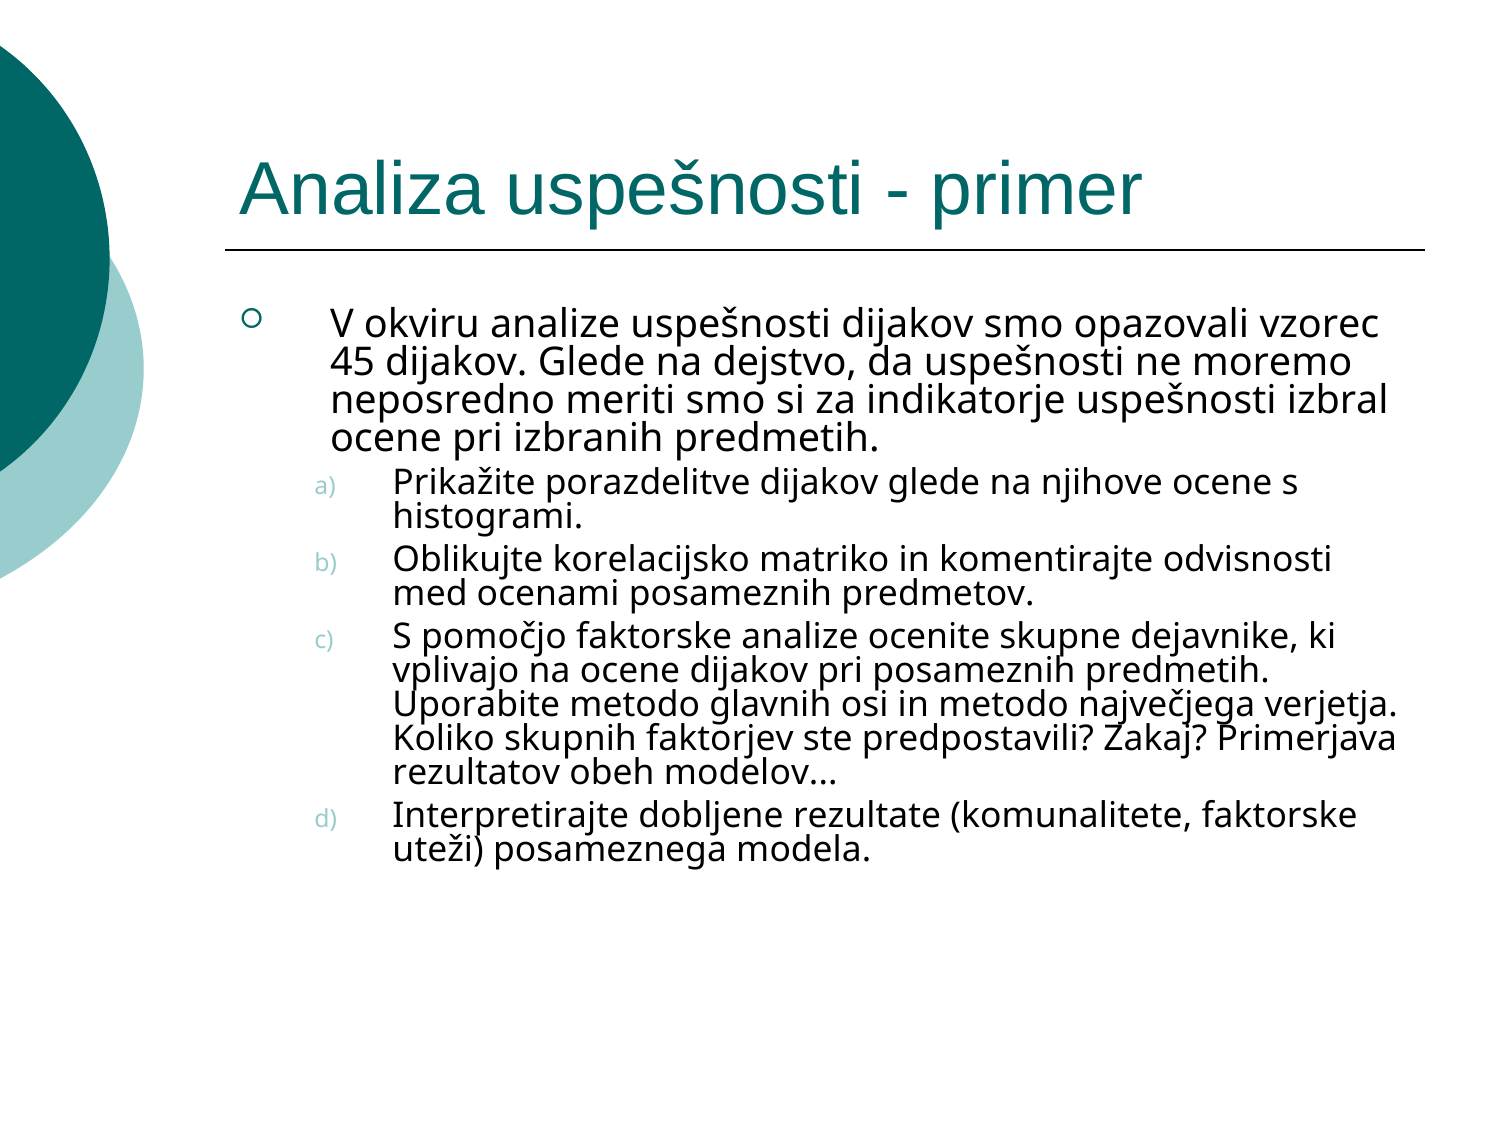

# Analiza uspešnosti - primer
V okviru analize uspešnosti dijakov smo opazovali vzorec 45 dijakov. Glede na dejstvo, da uspešnosti ne moremo neposredno meriti smo si za indikatorje uspešnosti izbral ocene pri izbranih predmetih.
Prikažite porazdelitve dijakov glede na njihove ocene s histogrami.
Oblikujte korelacijsko matriko in komentirajte odvisnosti med ocenami posameznih predmetov.
S pomočjo faktorske analize ocenite skupne dejavnike, ki vplivajo na ocene dijakov pri posameznih predmetih. Uporabite metodo glavnih osi in metodo največjega verjetja. Koliko skupnih faktorjev ste predpostavili? Zakaj? Primerjava rezultatov obeh modelov...
Interpretirajte dobljene rezultate (komunalitete, faktorske uteži) posameznega modela.